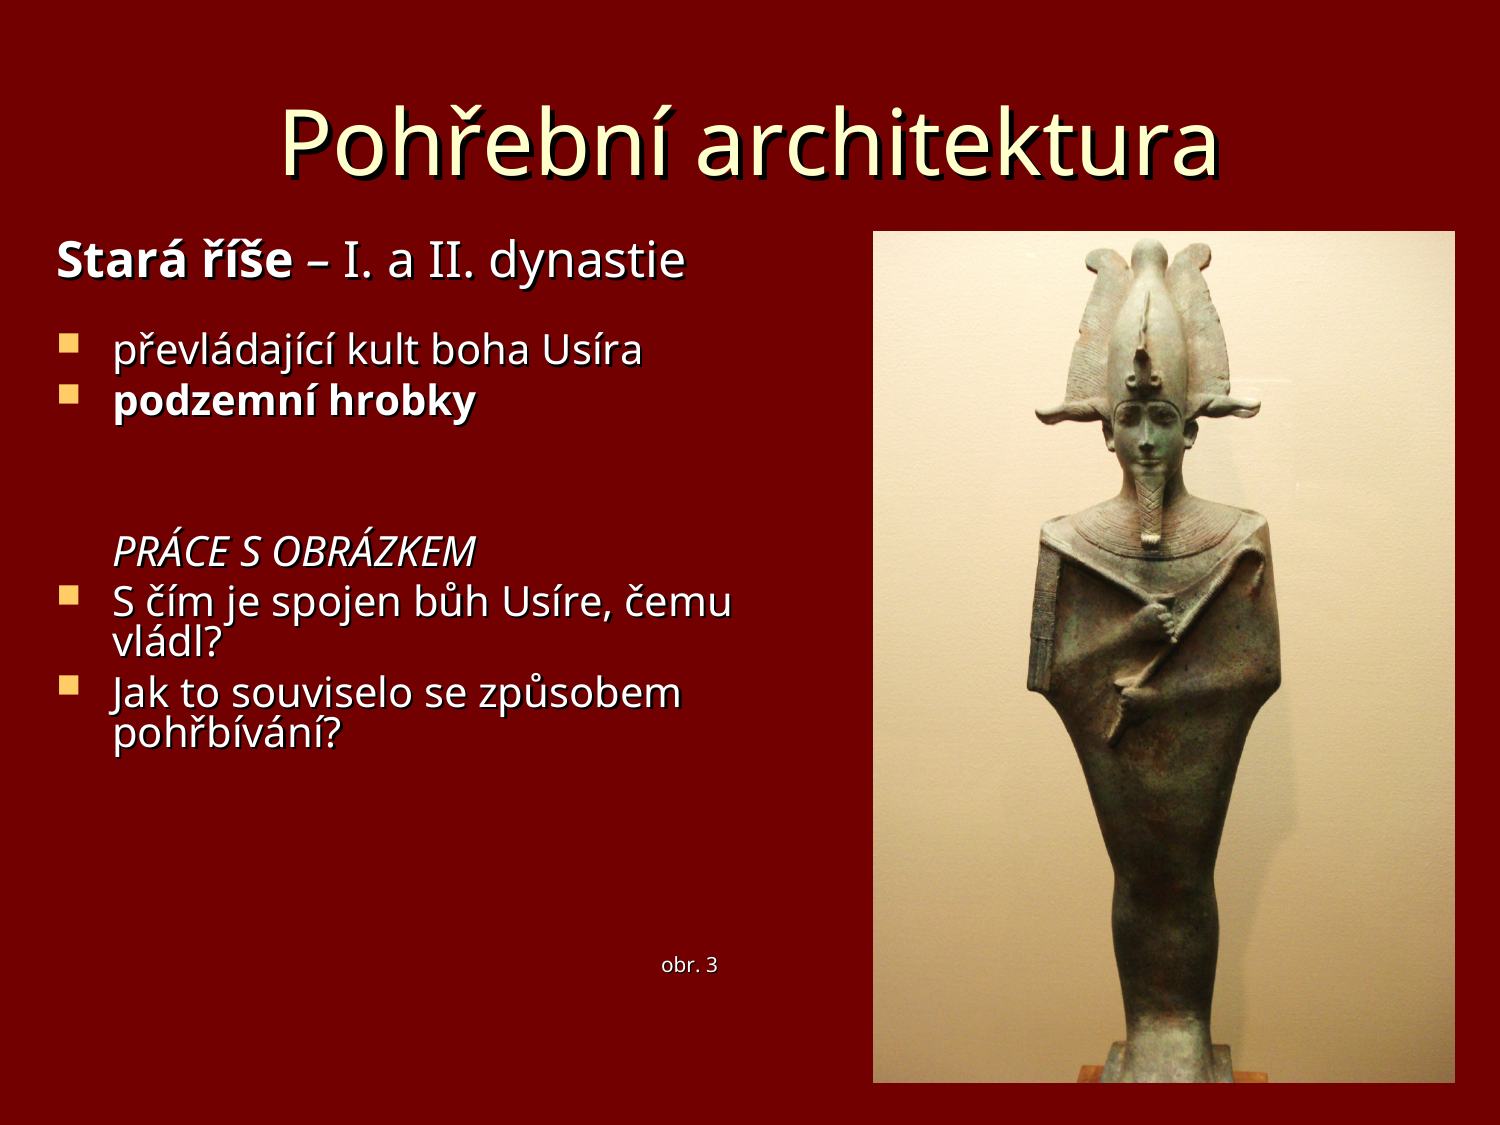

# Pohřební architektura
Stará říše – I. a II. dynastie
převládající kult boha Usíra
podzemní hrobky
	PRÁCE S OBRÁZKEM
S čím je spojen bůh Usíre, čemu vládl?
Jak to souviselo se způsobem pohřbívání?
 obr. 3